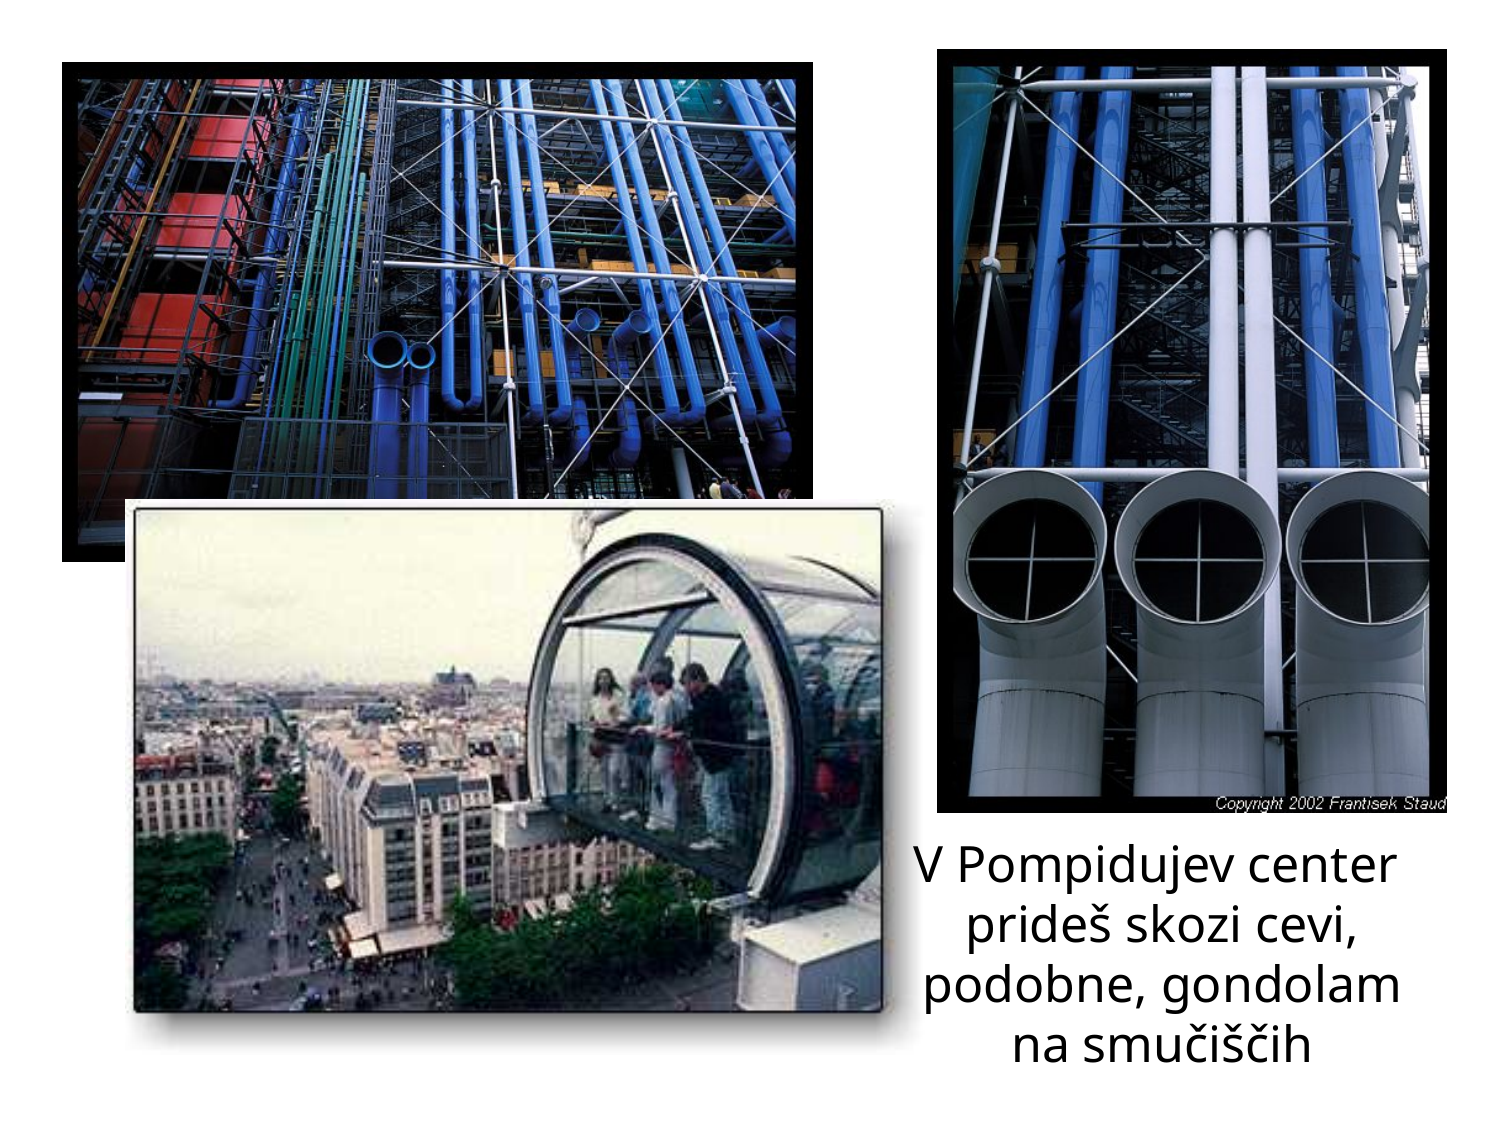

V Pompidujev center prideš skozi cevi, podobne, gondolam na smučiščih